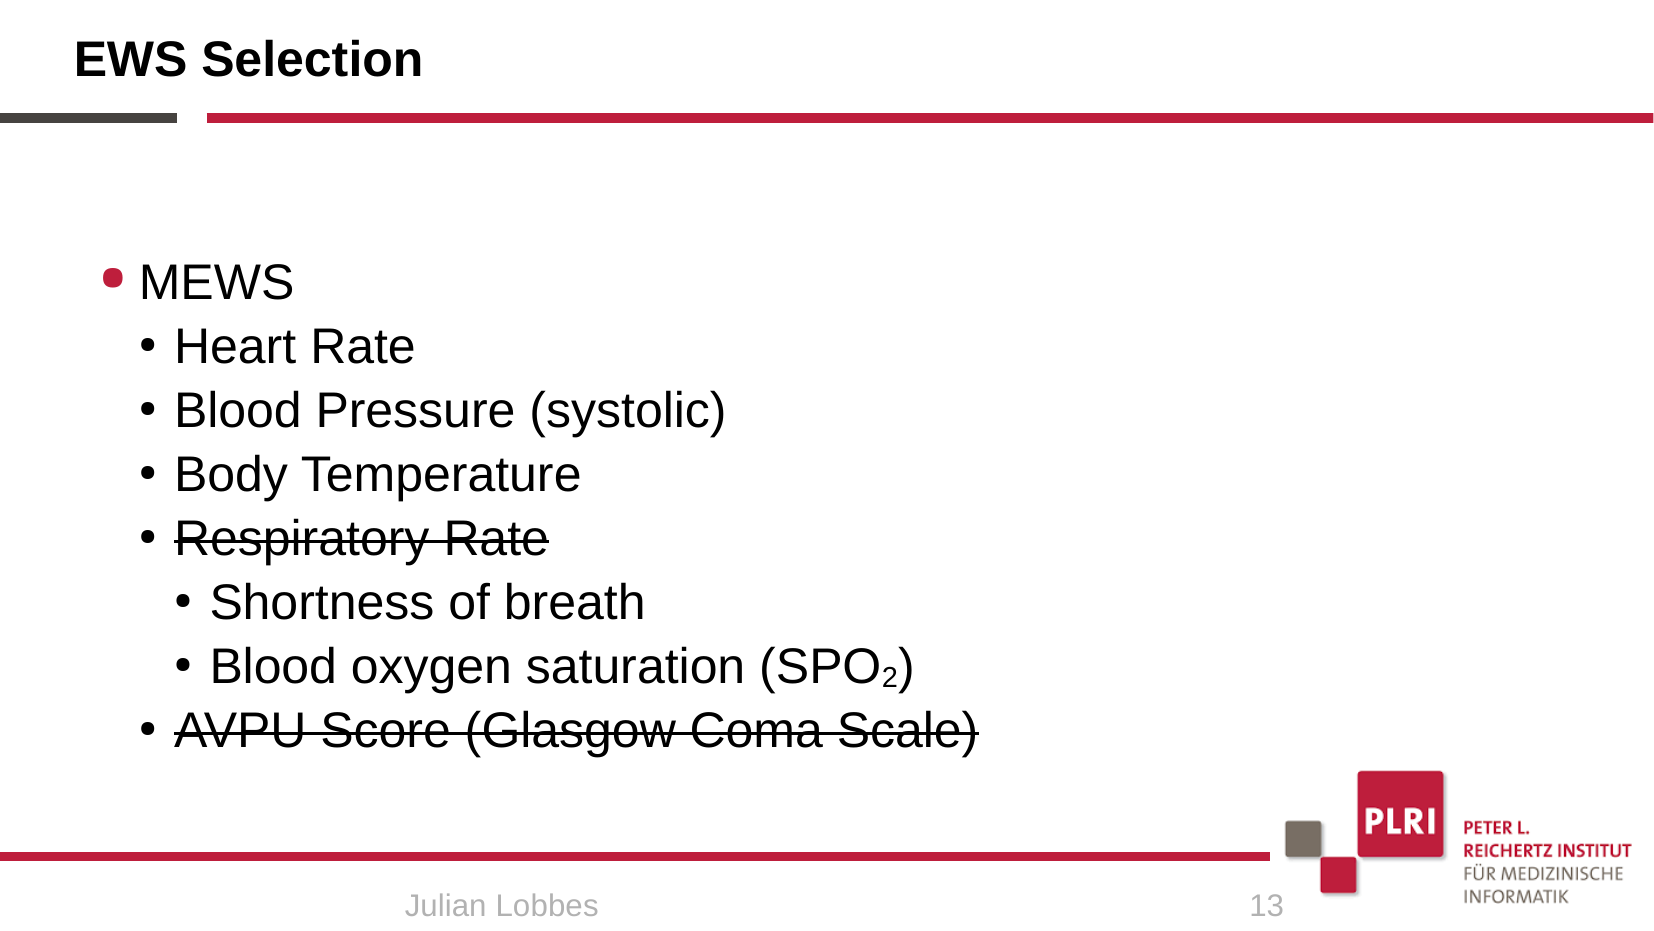

EWS Selection
MEWS
Heart Rate
Blood Pressure (systolic)
Body Temperature
Respiratory Rate
Shortness of breath
Blood oxygen saturation (SPO2)
AVPU Score (Glasgow Coma Scale)
Julian Lobbes